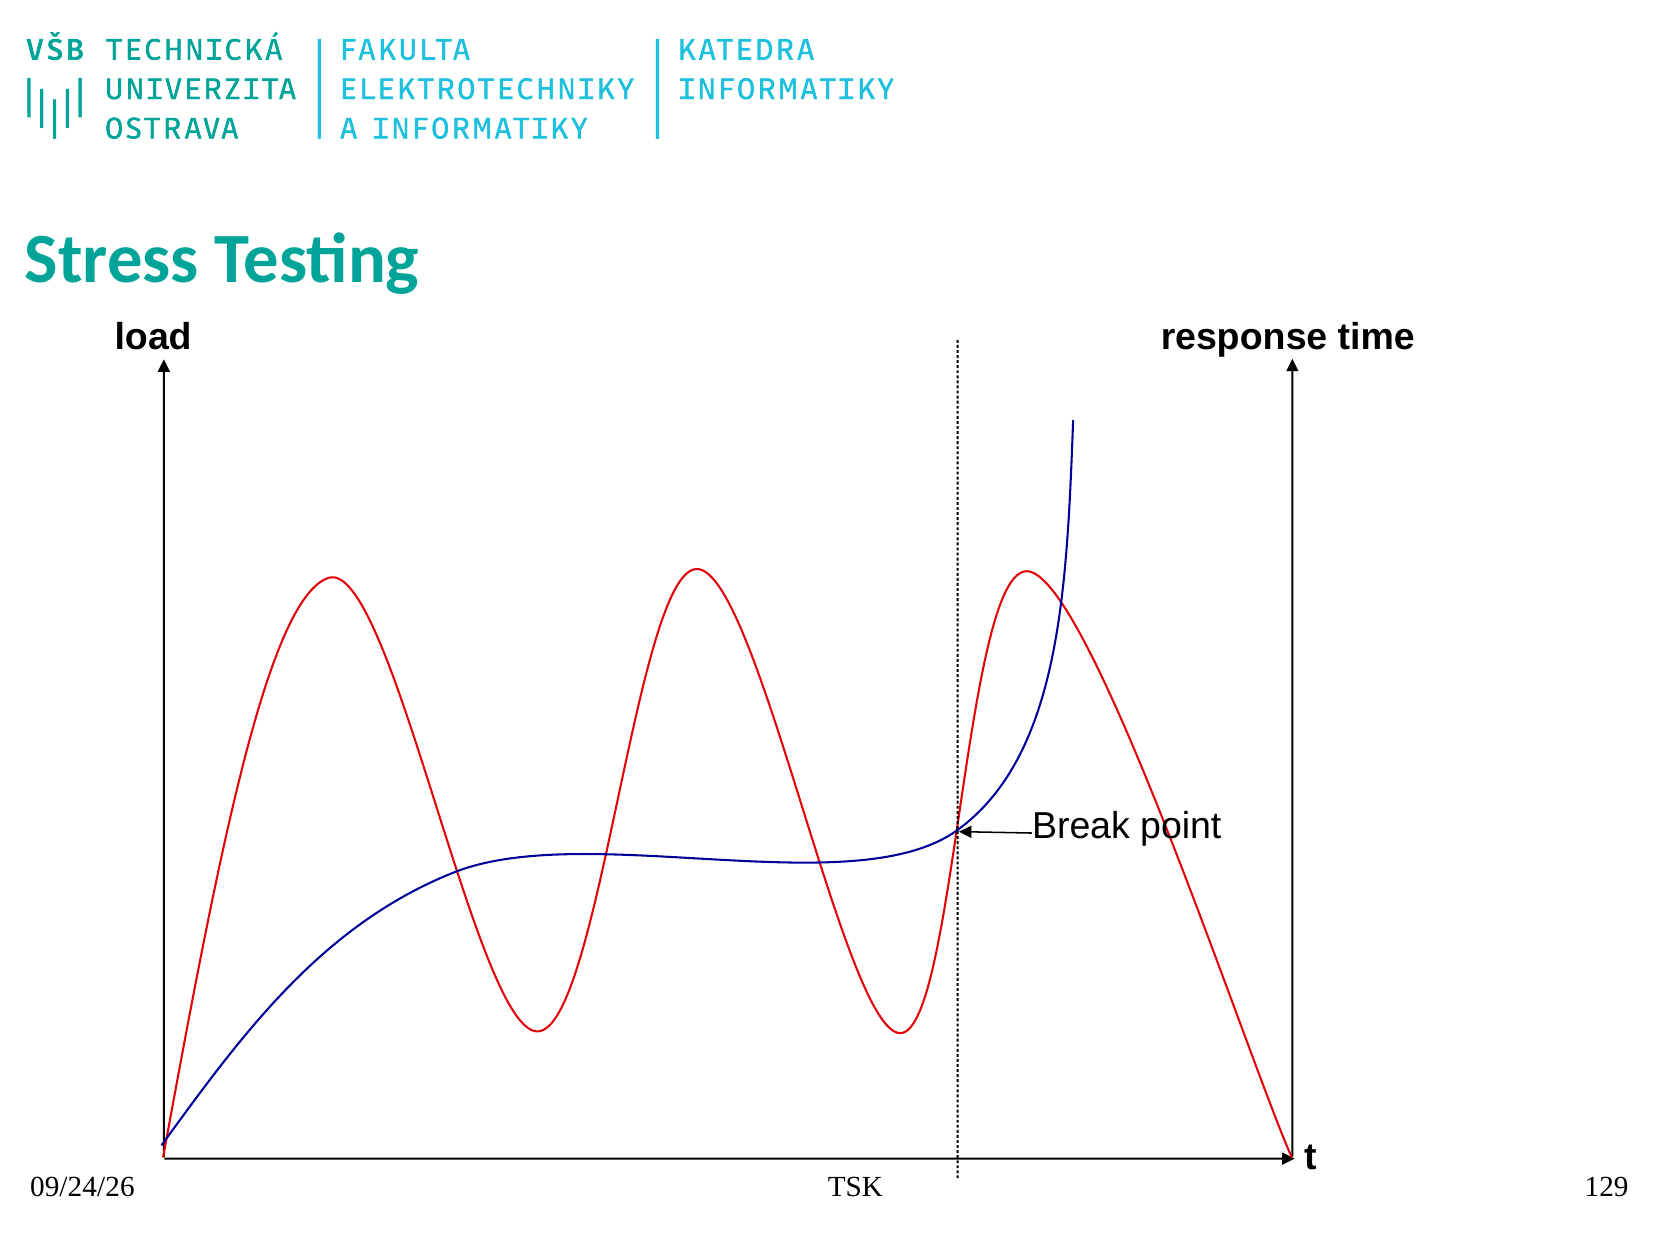

# Stress Testing
load
response time
Break point
t
TSK
129